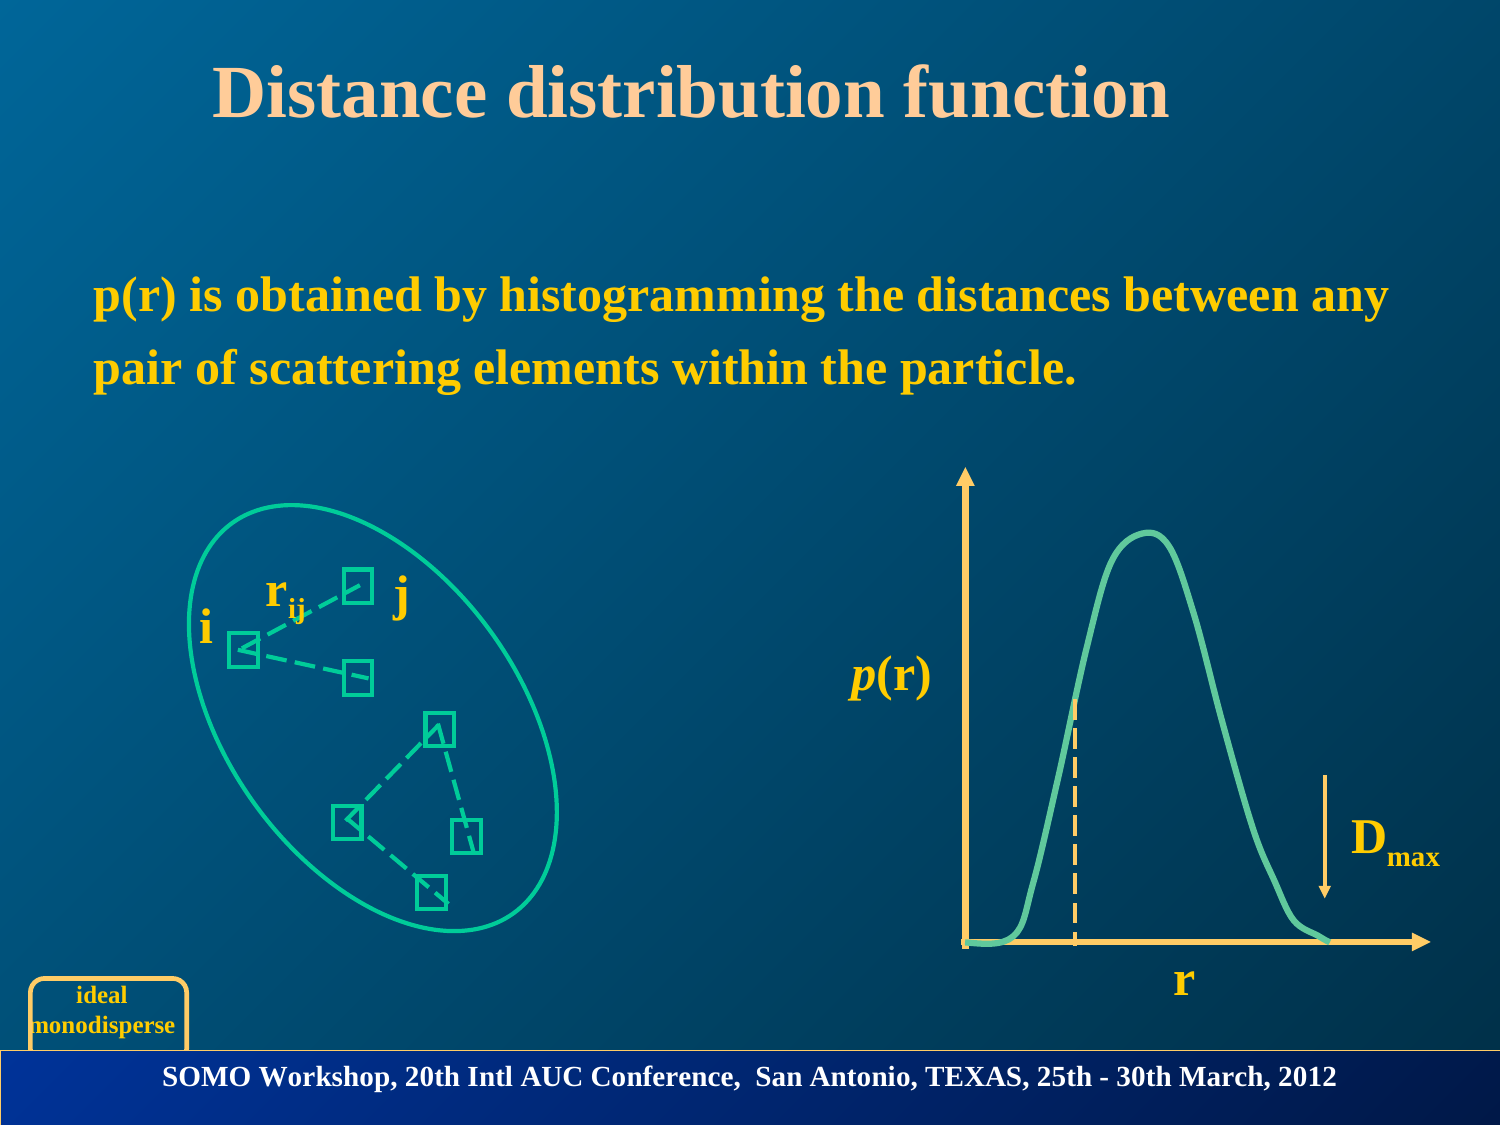

Distance distribution function
p(r) is obtained by histogramming the distances between any
pair of scattering elements within the particle.
rij
j
i
p(r)
Dmax
r
ideal
monodisperse
SOMO Workshop, 20th Intl AUC Conference, San Antonio, TEXAS, 25th - 30th March, 2012